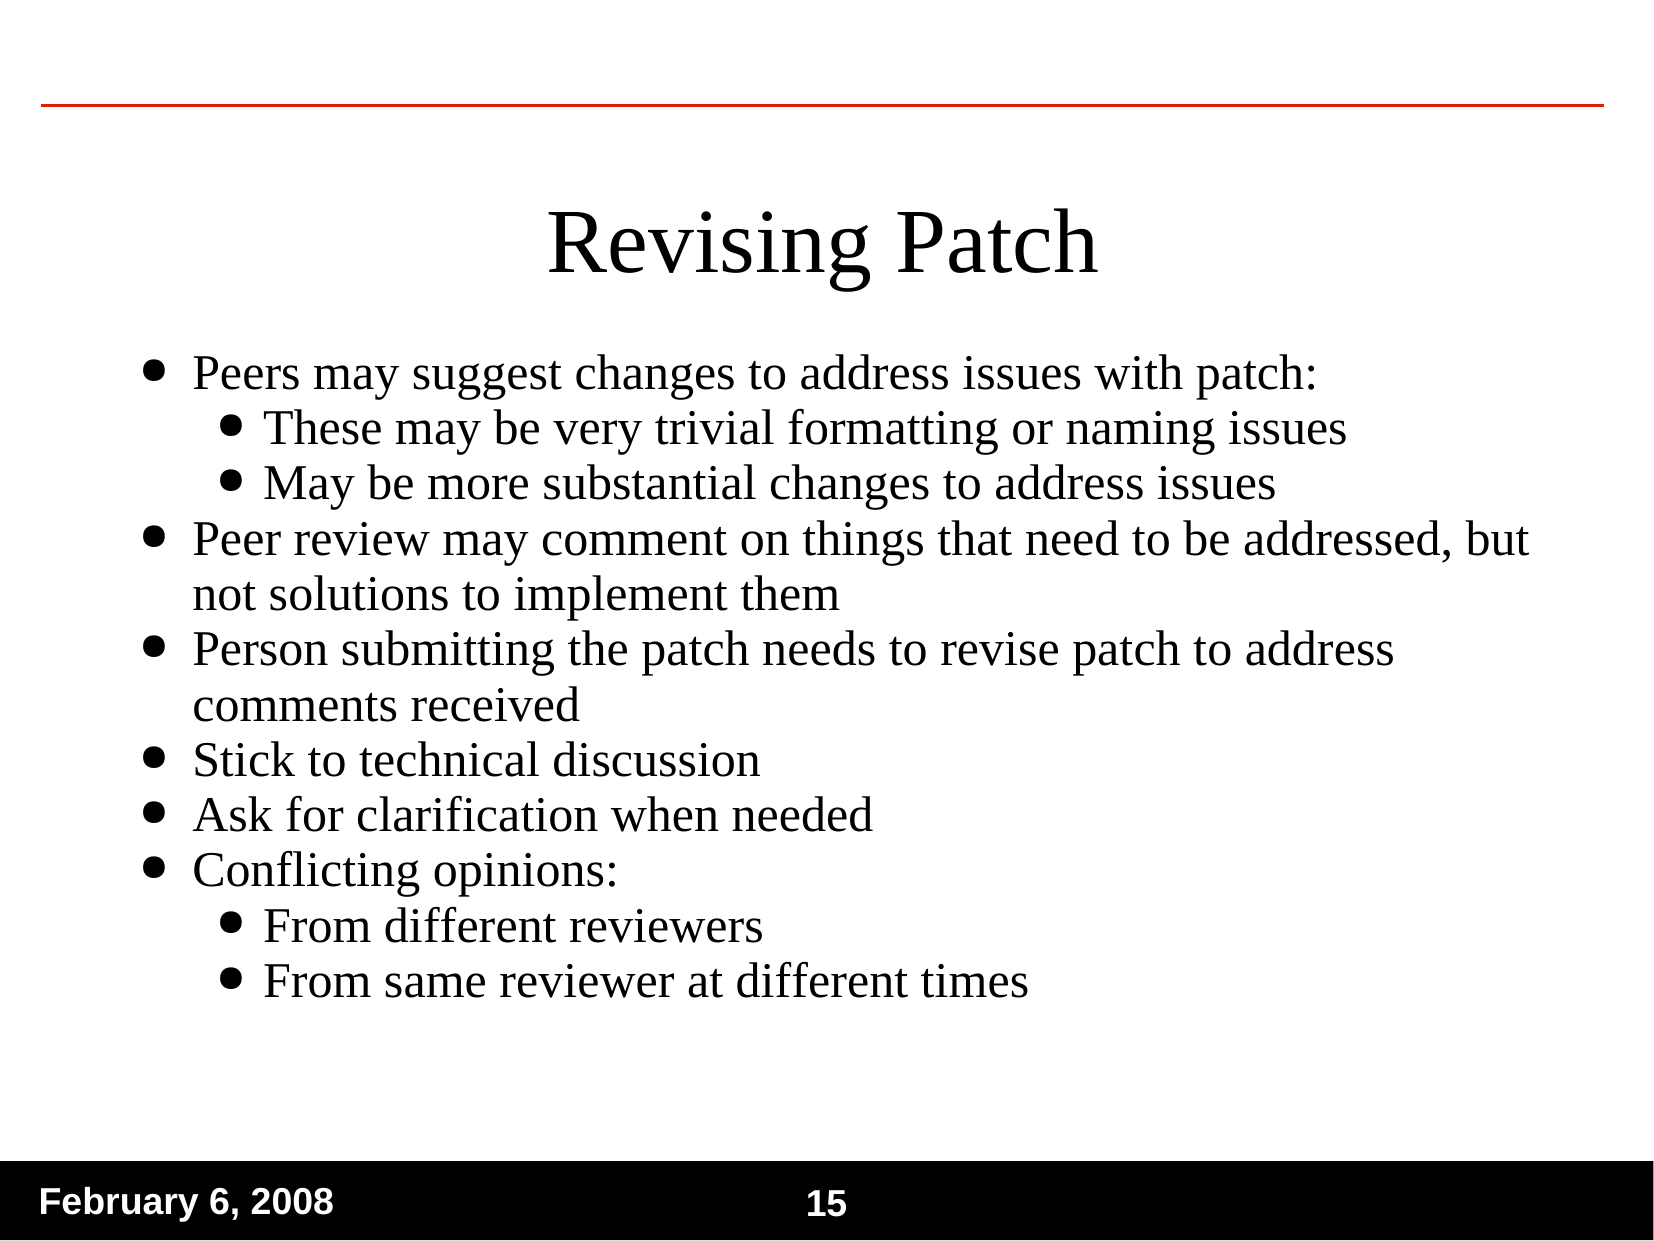

# Revising Patch
Peers may suggest changes to address issues with patch:
These may be very trivial formatting or naming issues
May be more substantial changes to address issues
Peer review may comment on things that need to be addressed, but not solutions to implement them
Person submitting the patch needs to revise patch to address comments received
Stick to technical discussion
Ask for clarification when needed
Conflicting opinions:
From different reviewers
From same reviewer at different times